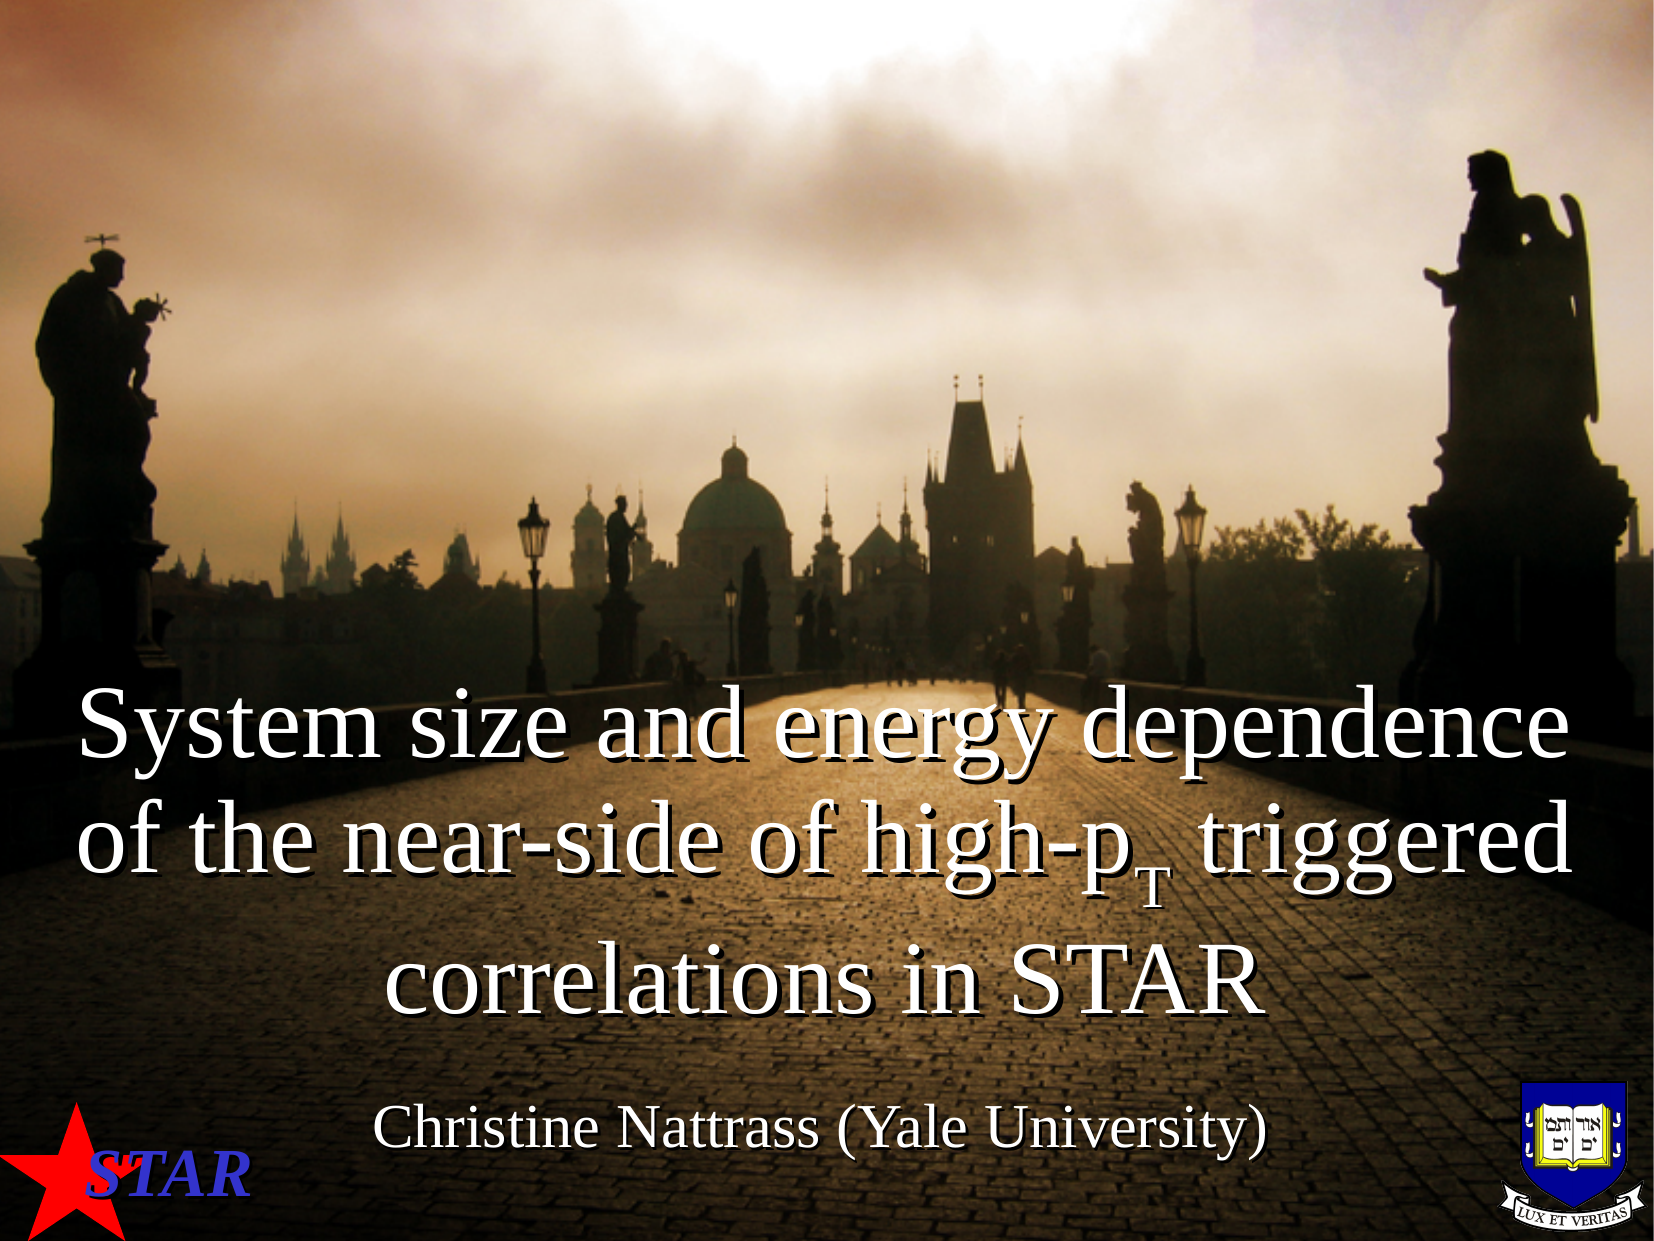

# System size and energy dependence of the near-side of high-pT triggered correlations in STAR
Christine Nattrass (Yale University)